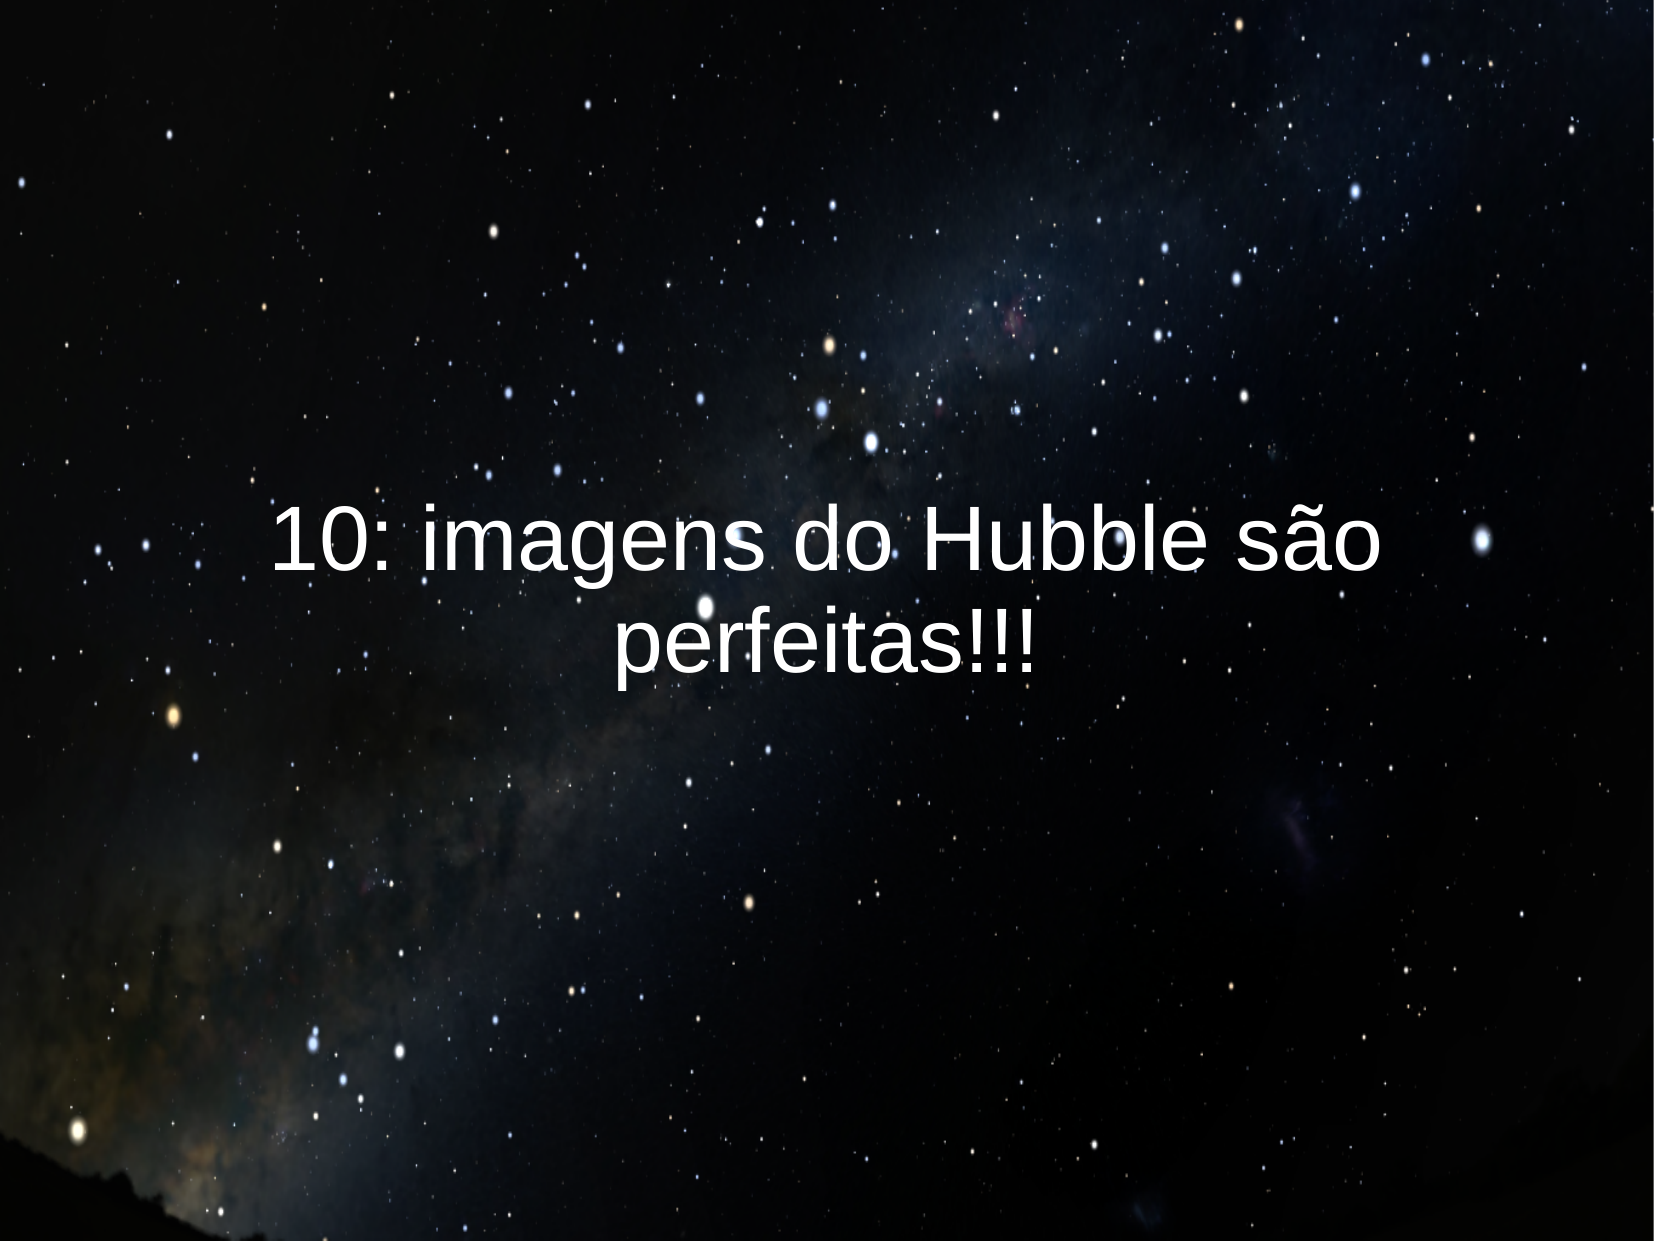

# 10: imagens do Hubble são perfeitas!!!